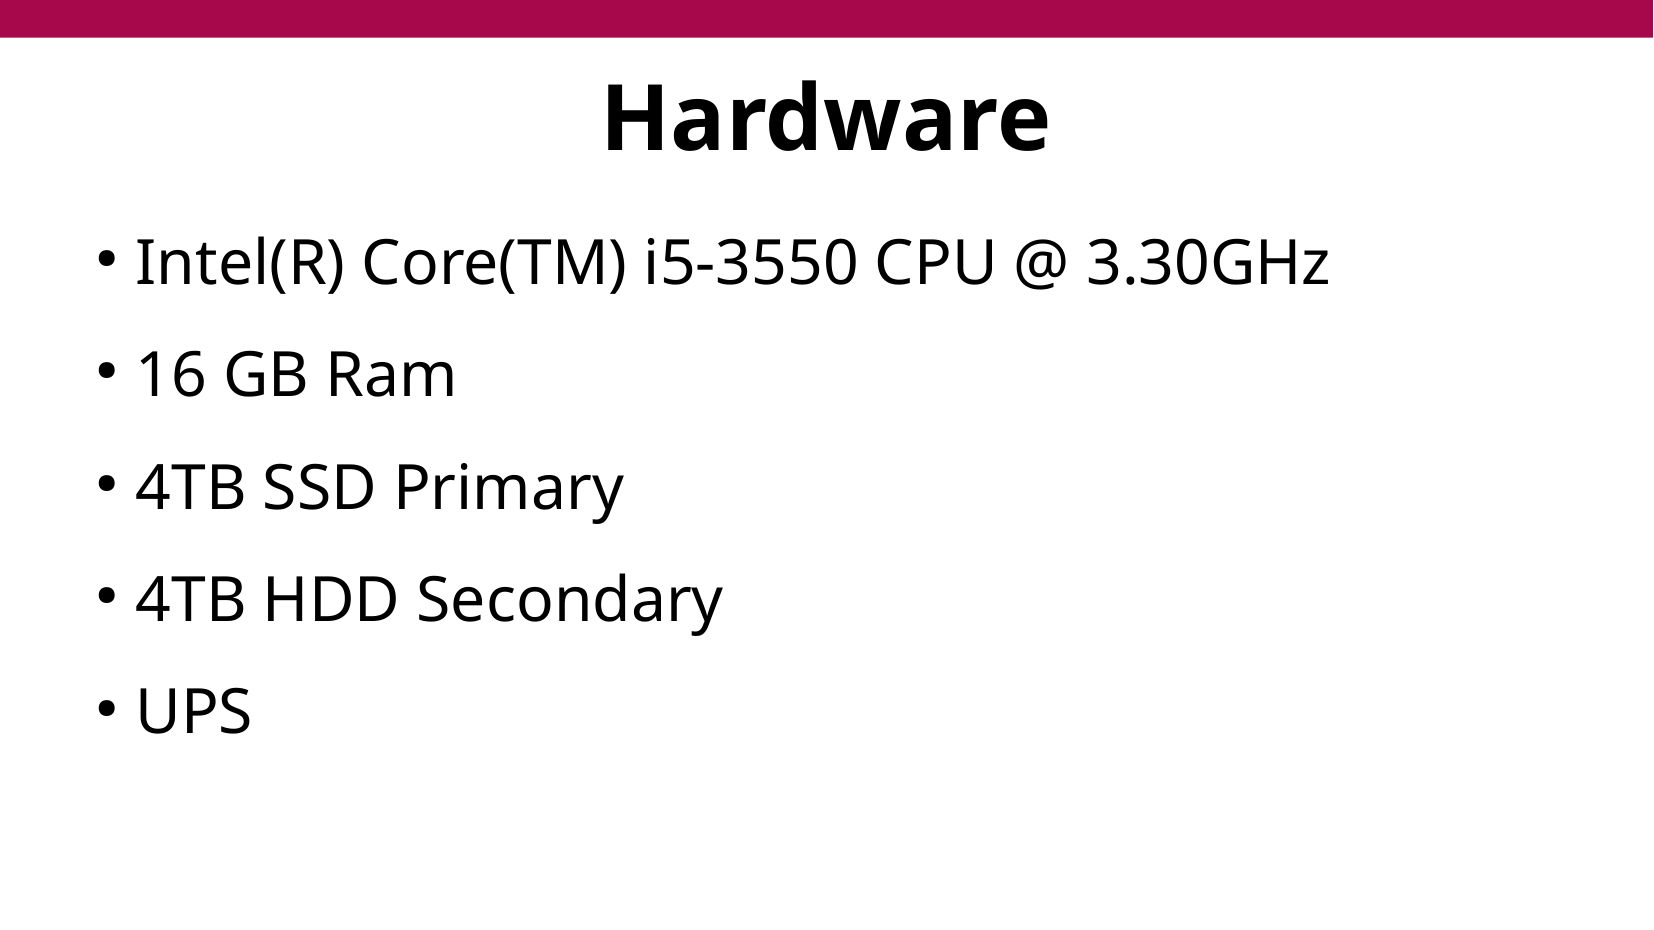

# Hardware
Intel(R) Core(TM) i5-3550 CPU @ 3.30GHz
16 GB Ram
4TB SSD Primary
4TB HDD Secondary
UPS